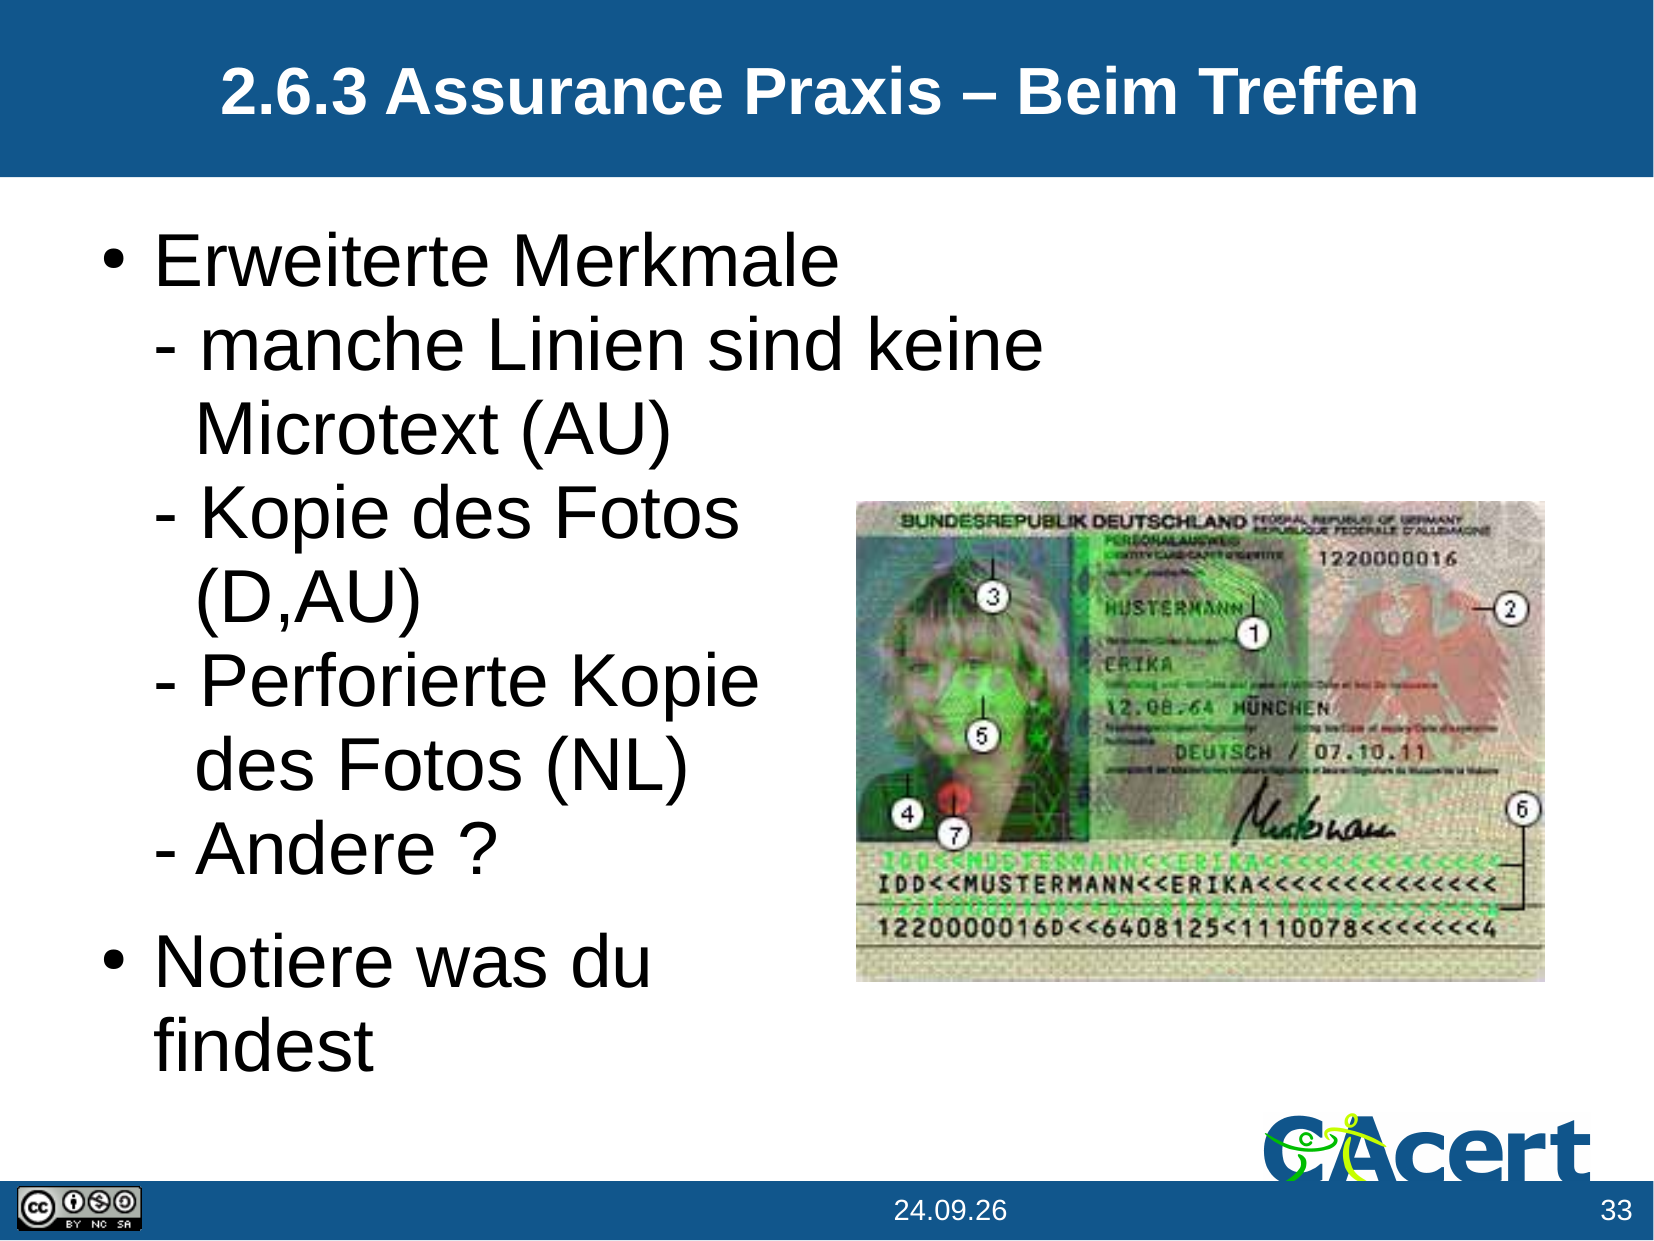

# 2.6.3 Assurance Praxis – Beim Treffen
Erweiterte Merkmale
- manche Linien sind keine
 Microtext (AU)
- Kopie des Fotos
 (D,AU)
- Perforierte Kopie
 des Fotos (NL)
- Andere ?
Notiere was du
findest